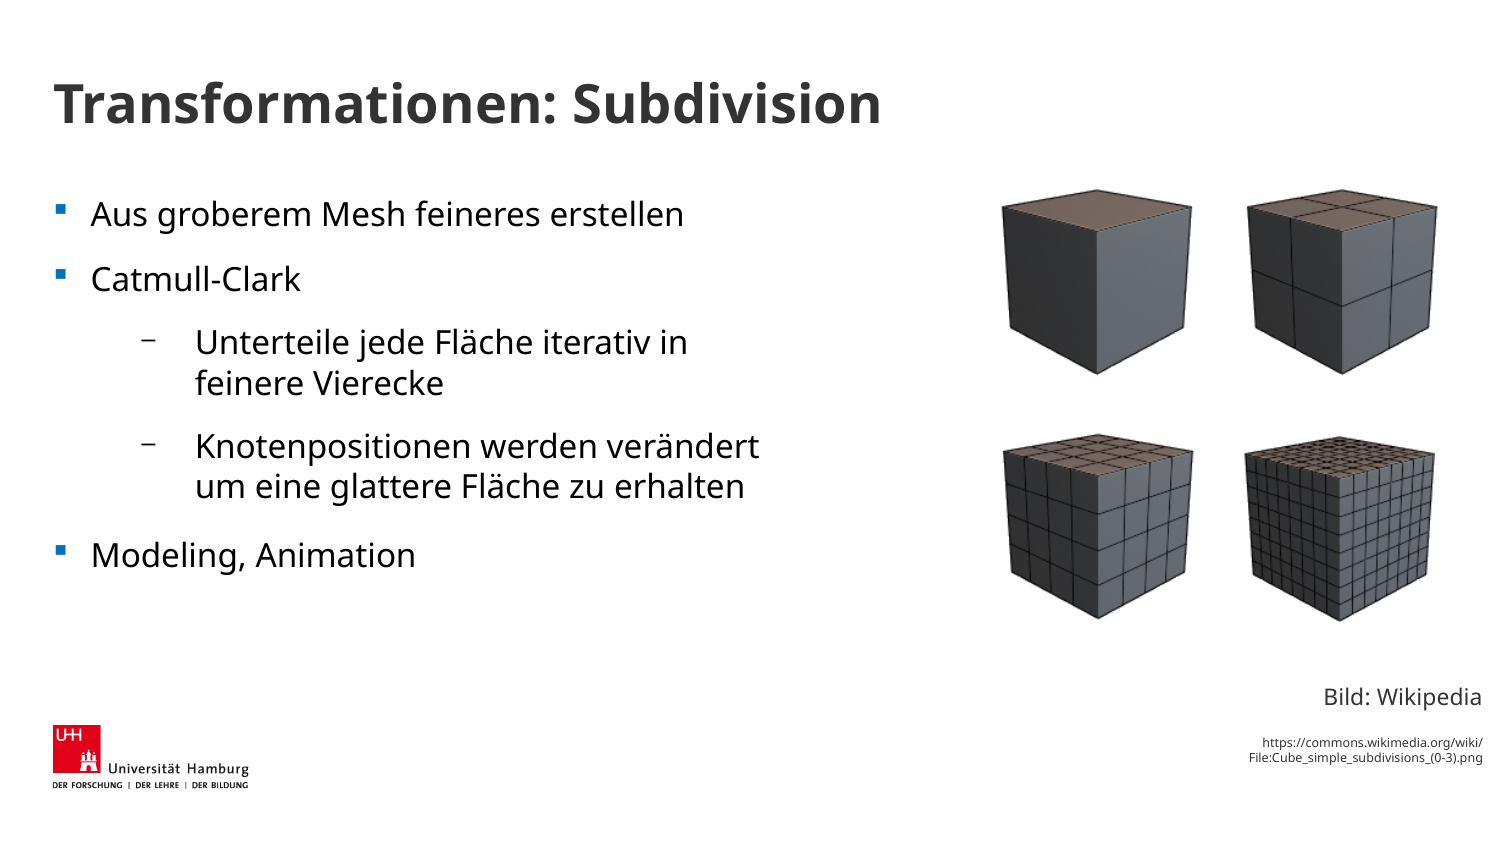

# Transformationen: Subdivision
Aus groberem Mesh feineres erstellen
Catmull-Clark
Unterteile jede Fläche iterativ in feinere Vierecke
Knotenpositionen werden verändert um eine glattere Fläche zu erhalten
Modeling, Animation
Bild: Wikipedia
https://commons.wikimedia.org/wiki/File:Cube_simple_subdivisions_(0-3).png